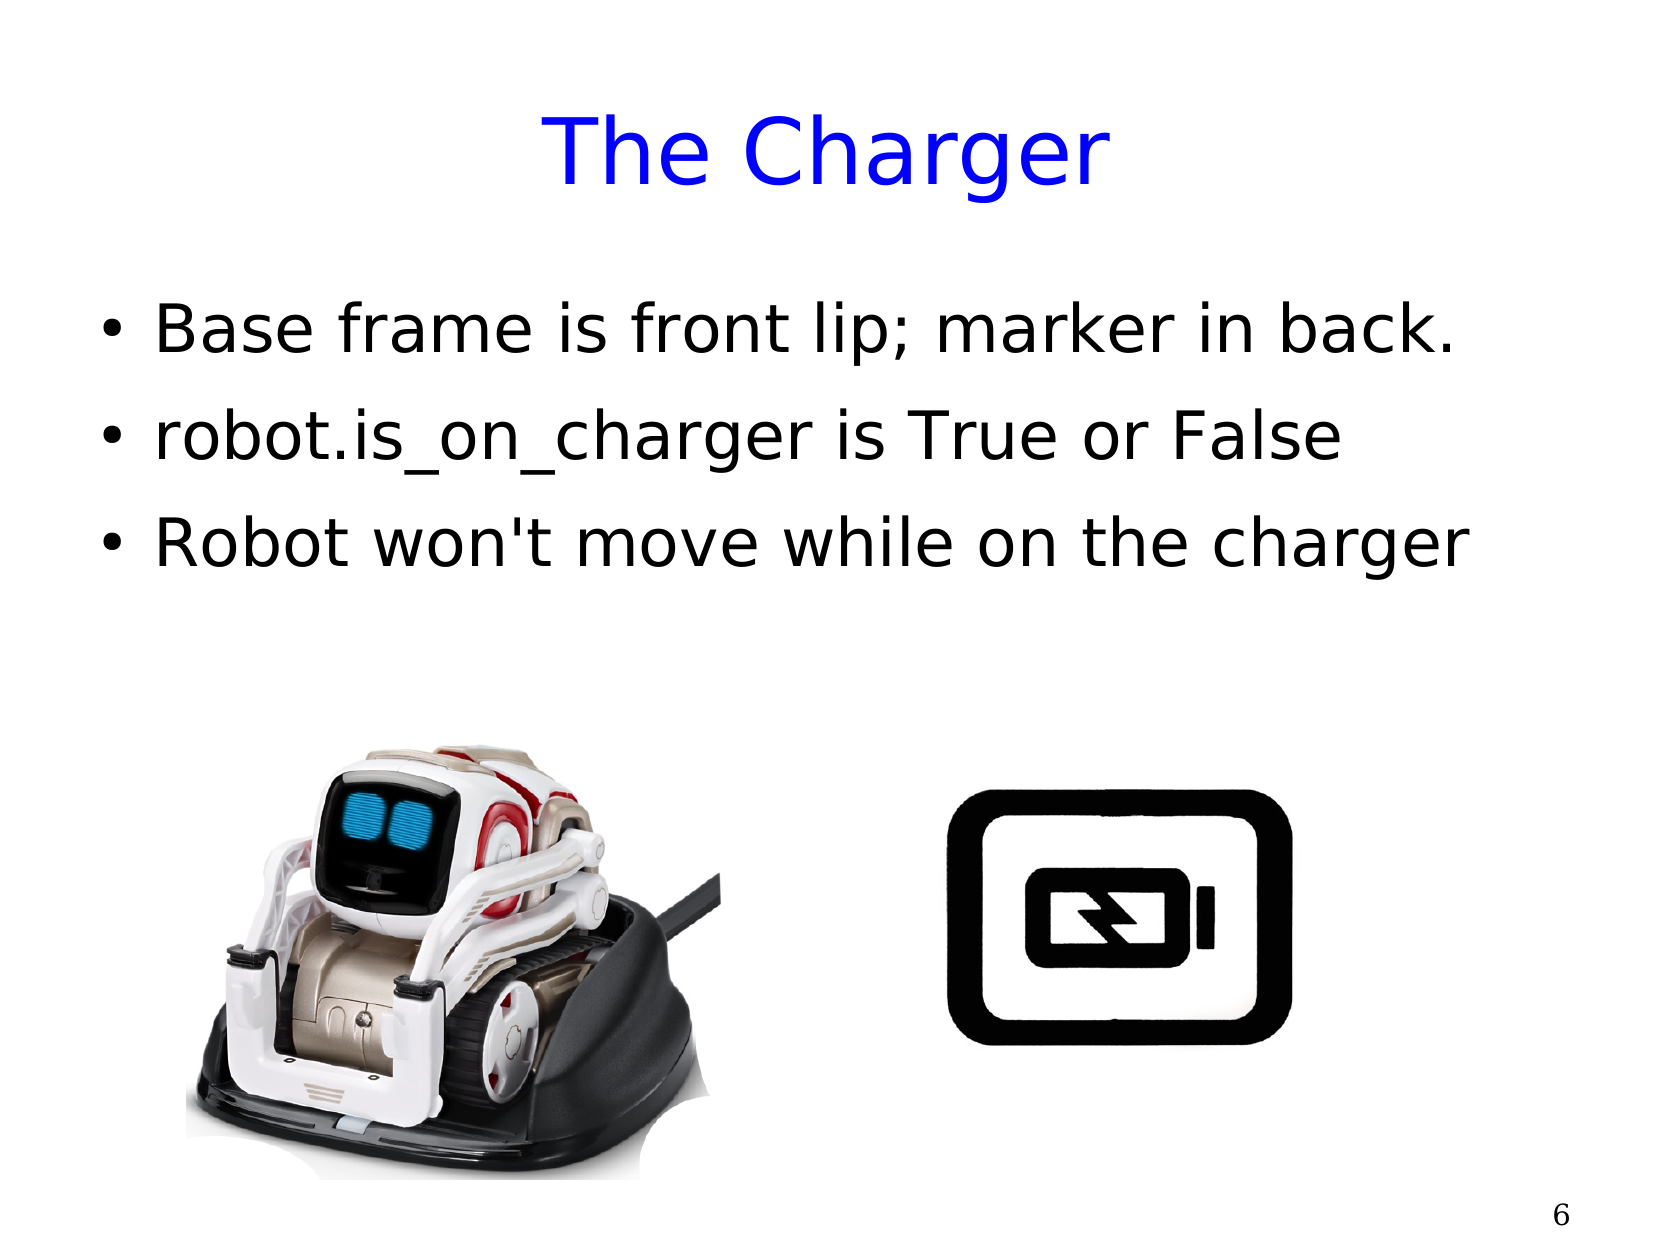

# The Charger
Base frame is front lip; marker in back.
robot.is_on_charger is True or False
Robot won't move while on the charger
6